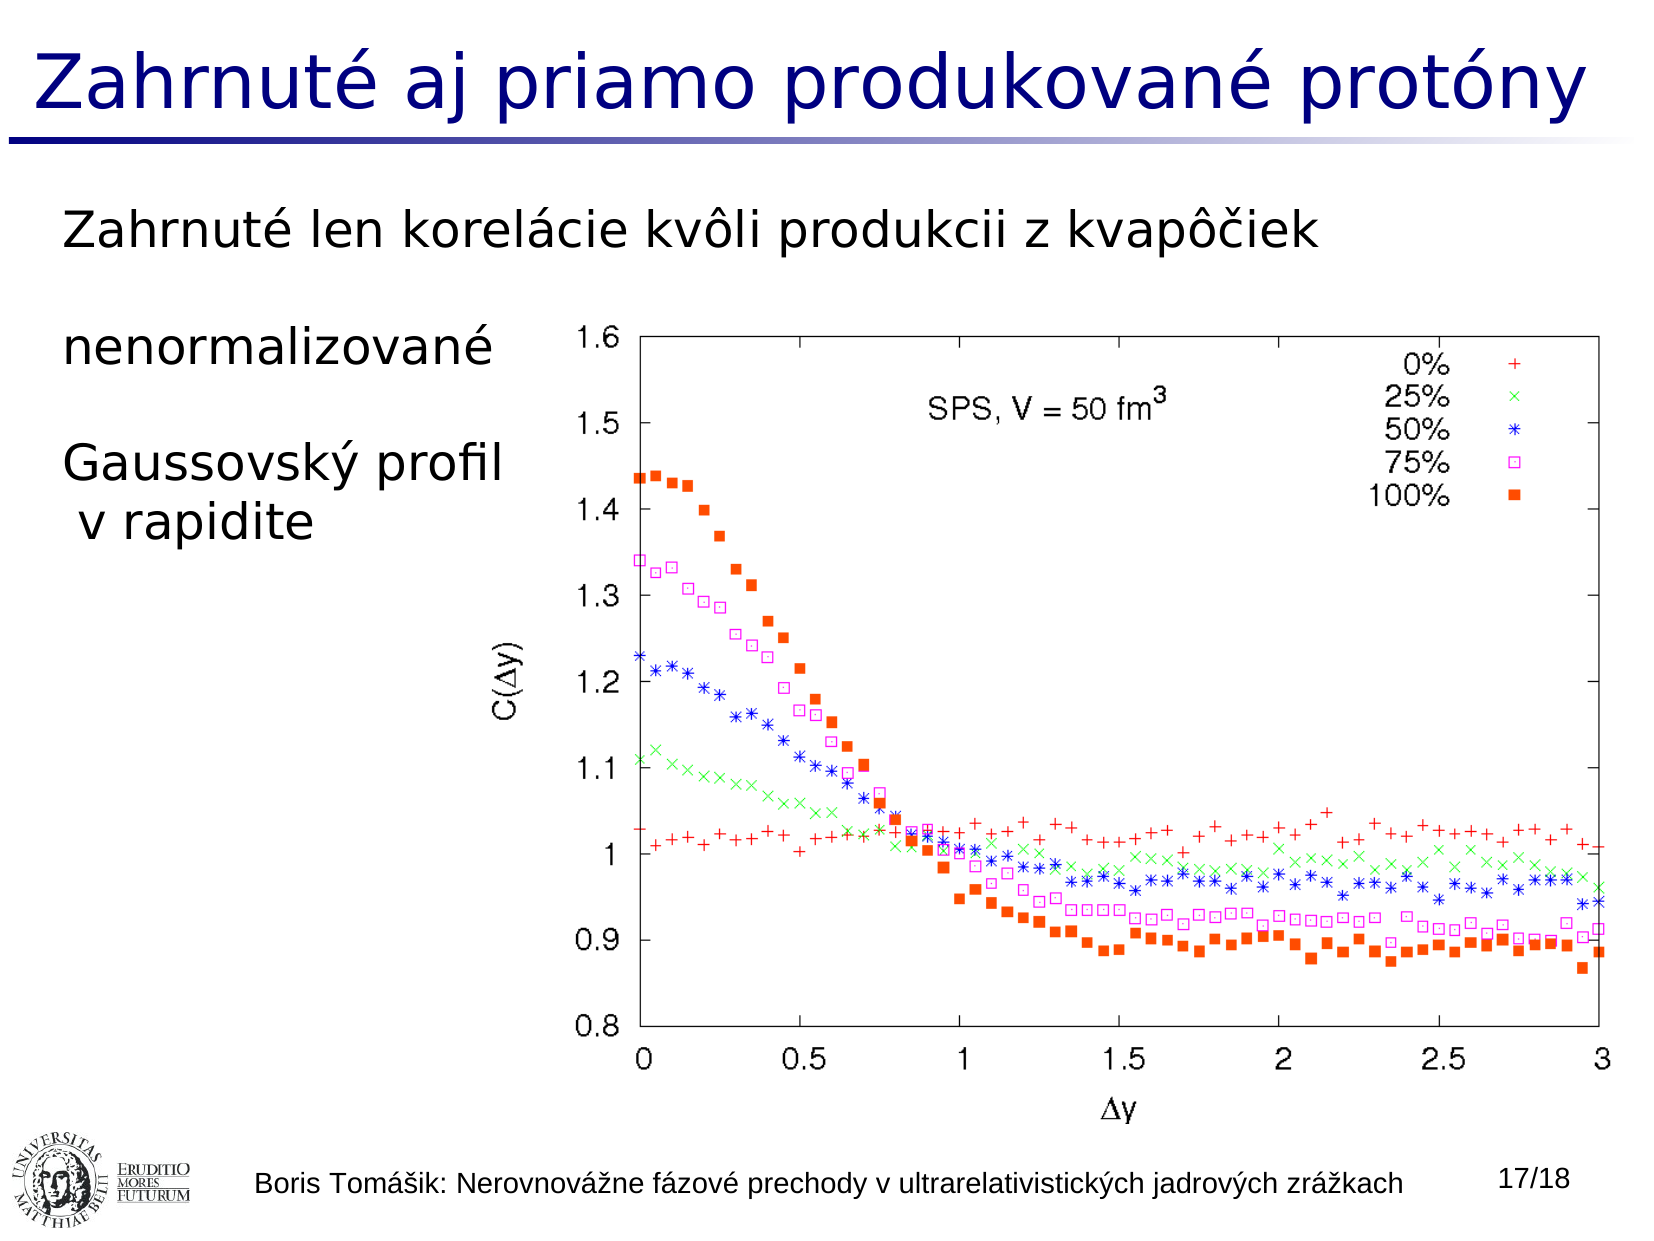

# Zahrnuté aj priamo produkované protóny
Zahrnuté len korelácie kvôli produkcii z kvapôčiek
nenormalizované
Gaussovský profil
v rapidite
17